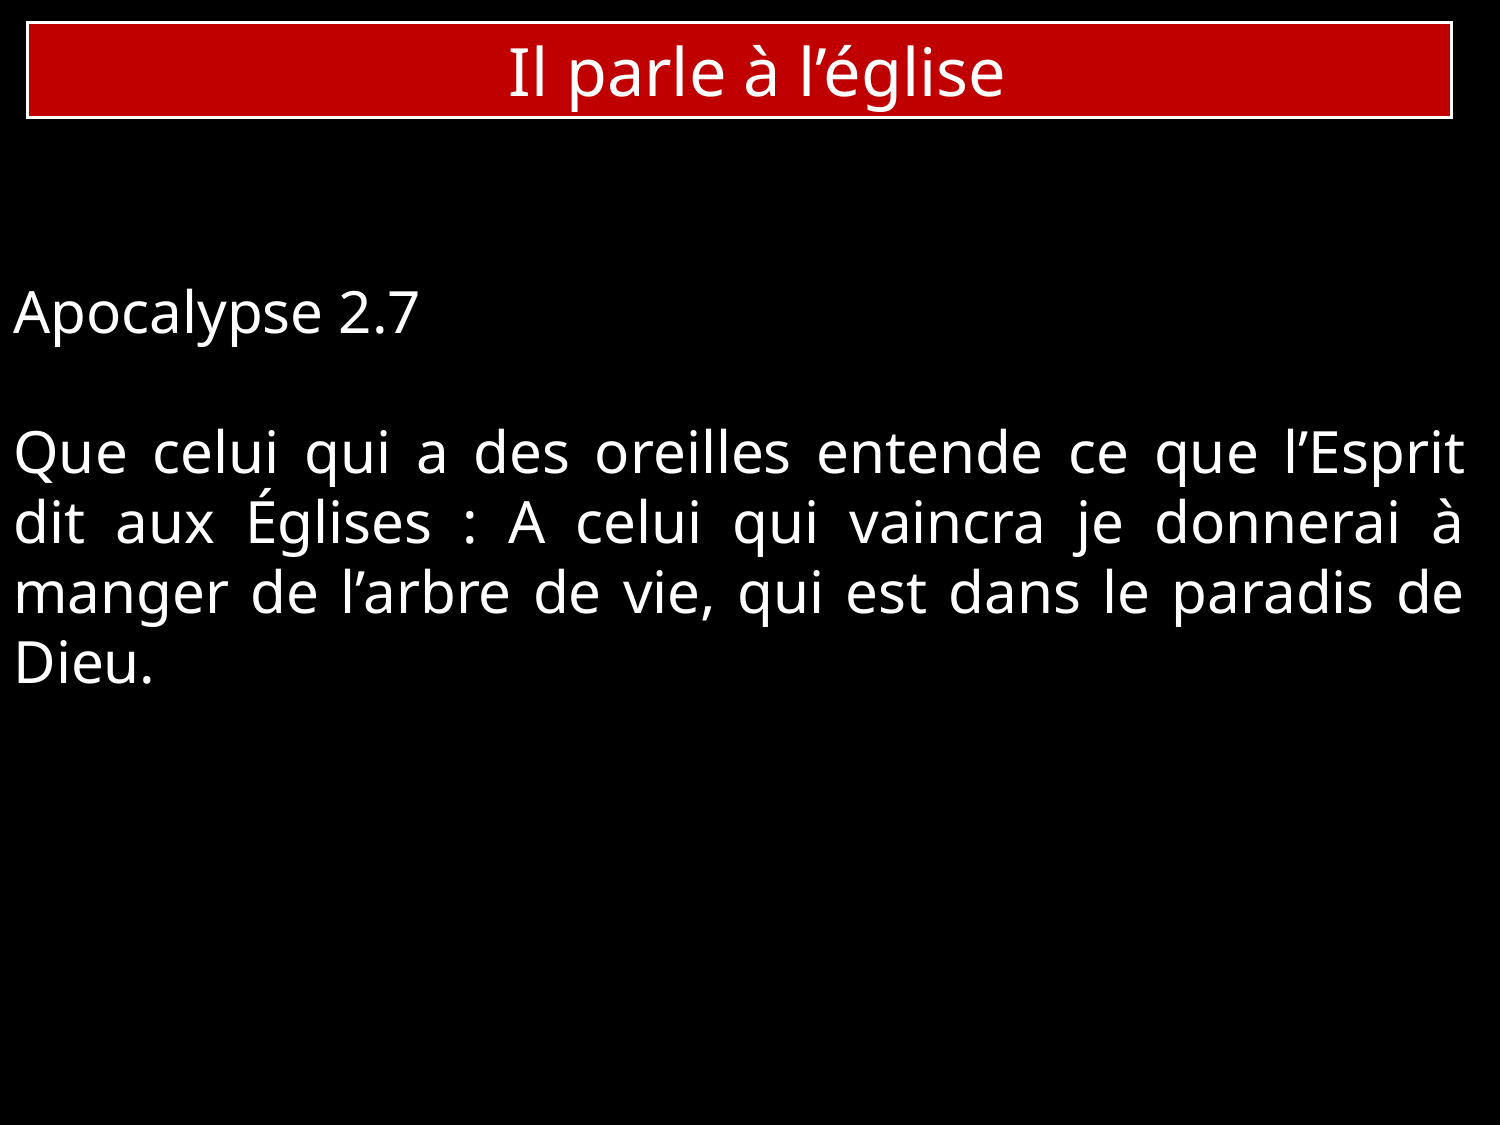

Il parle à l’église
Apocalypse 2.7
Que celui qui a des oreilles entende ce que l’Esprit dit aux Églises : A celui qui vaincra je donnerai à manger de l’arbre de vie, qui est dans le paradis de Dieu.